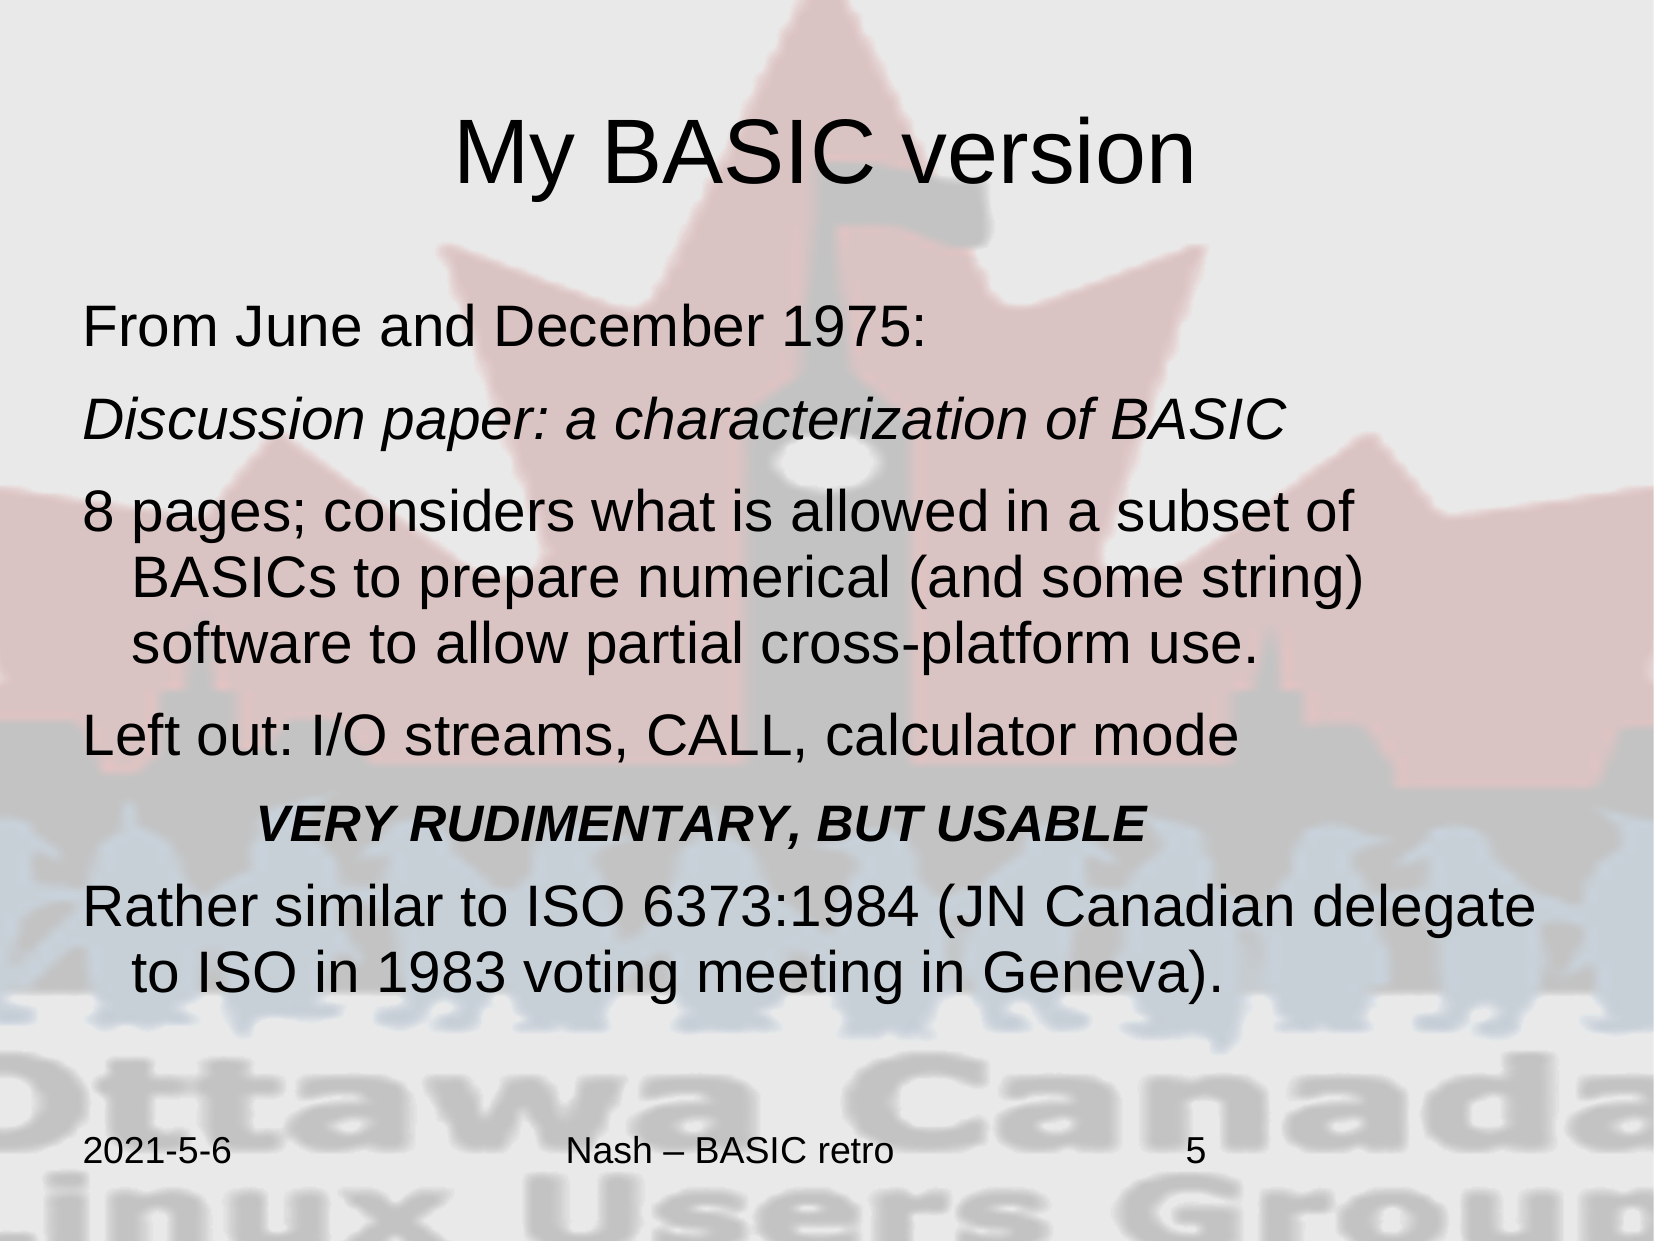

# My BASIC version
From June and December 1975:
Discussion paper: a characterization of BASIC
8 pages; considers what is allowed in a subset of BASICs to prepare numerical (and some string) software to allow partial cross-platform use.
Left out: I/O streams, CALL, calculator mode
VERY RUDIMENTARY, BUT USABLE
Rather similar to ISO 6373:1984 (JN Canadian delegate to ISO in 1983 voting meeting in Geneva).
5